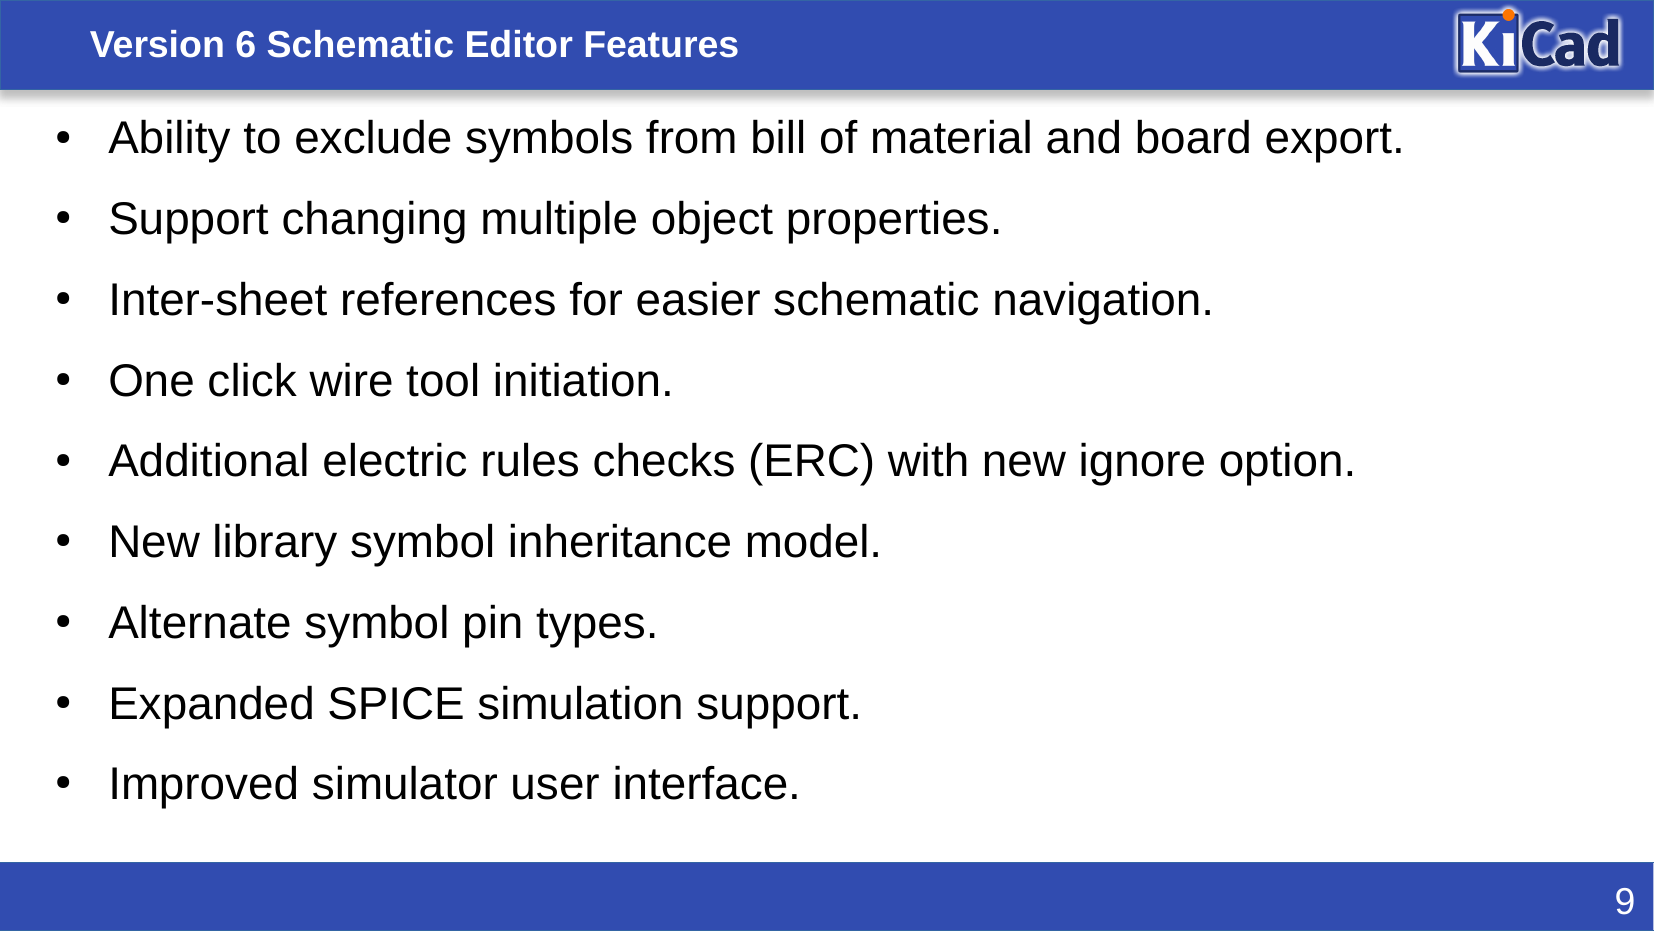

Version 6 Schematic Editor Features
# Ability to exclude symbols from bill of material and board export.
Support changing multiple object properties.
Inter-sheet references for easier schematic navigation.
One click wire tool initiation.
Additional electric rules checks (ERC) with new ignore option.
New library symbol inheritance model.
Alternate symbol pin types.
Expanded SPICE simulation support.
Improved simulator user interface.